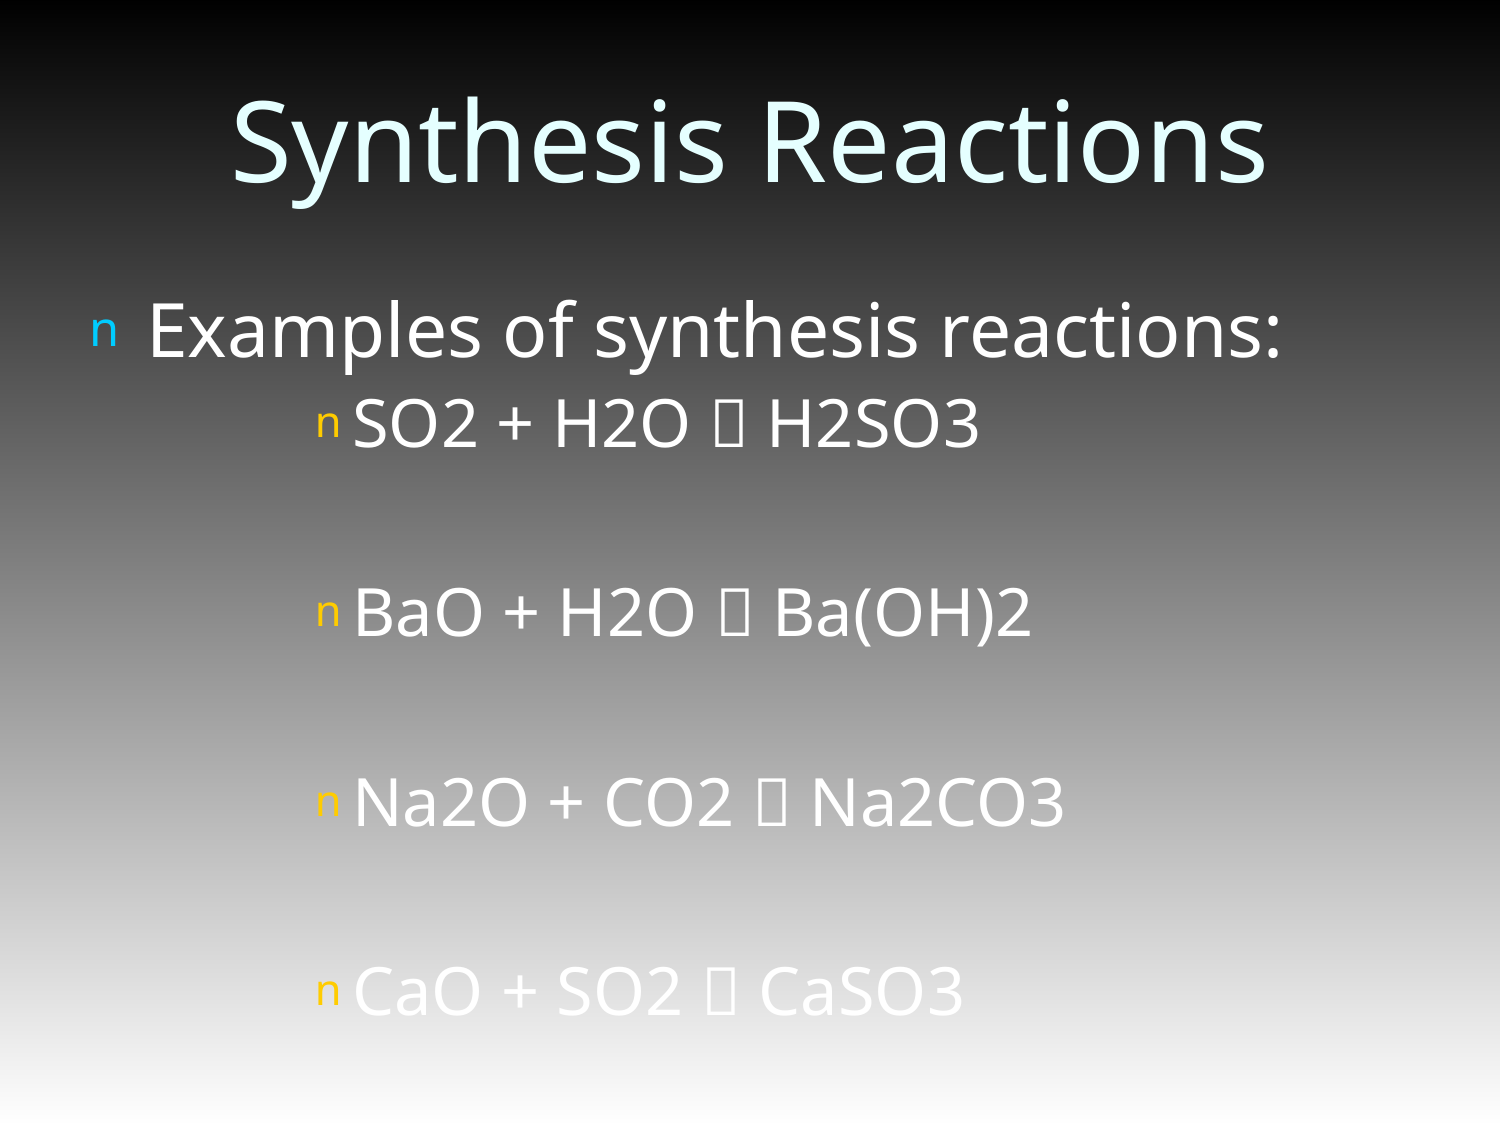

# Synthesis Reactions
Examples of synthesis reactions:
SO2 + H2O  H2SO3
BaO + H2O  Ba(OH)2
Na2O + CO2  Na2CO3
CaO + SO2  CaSO3